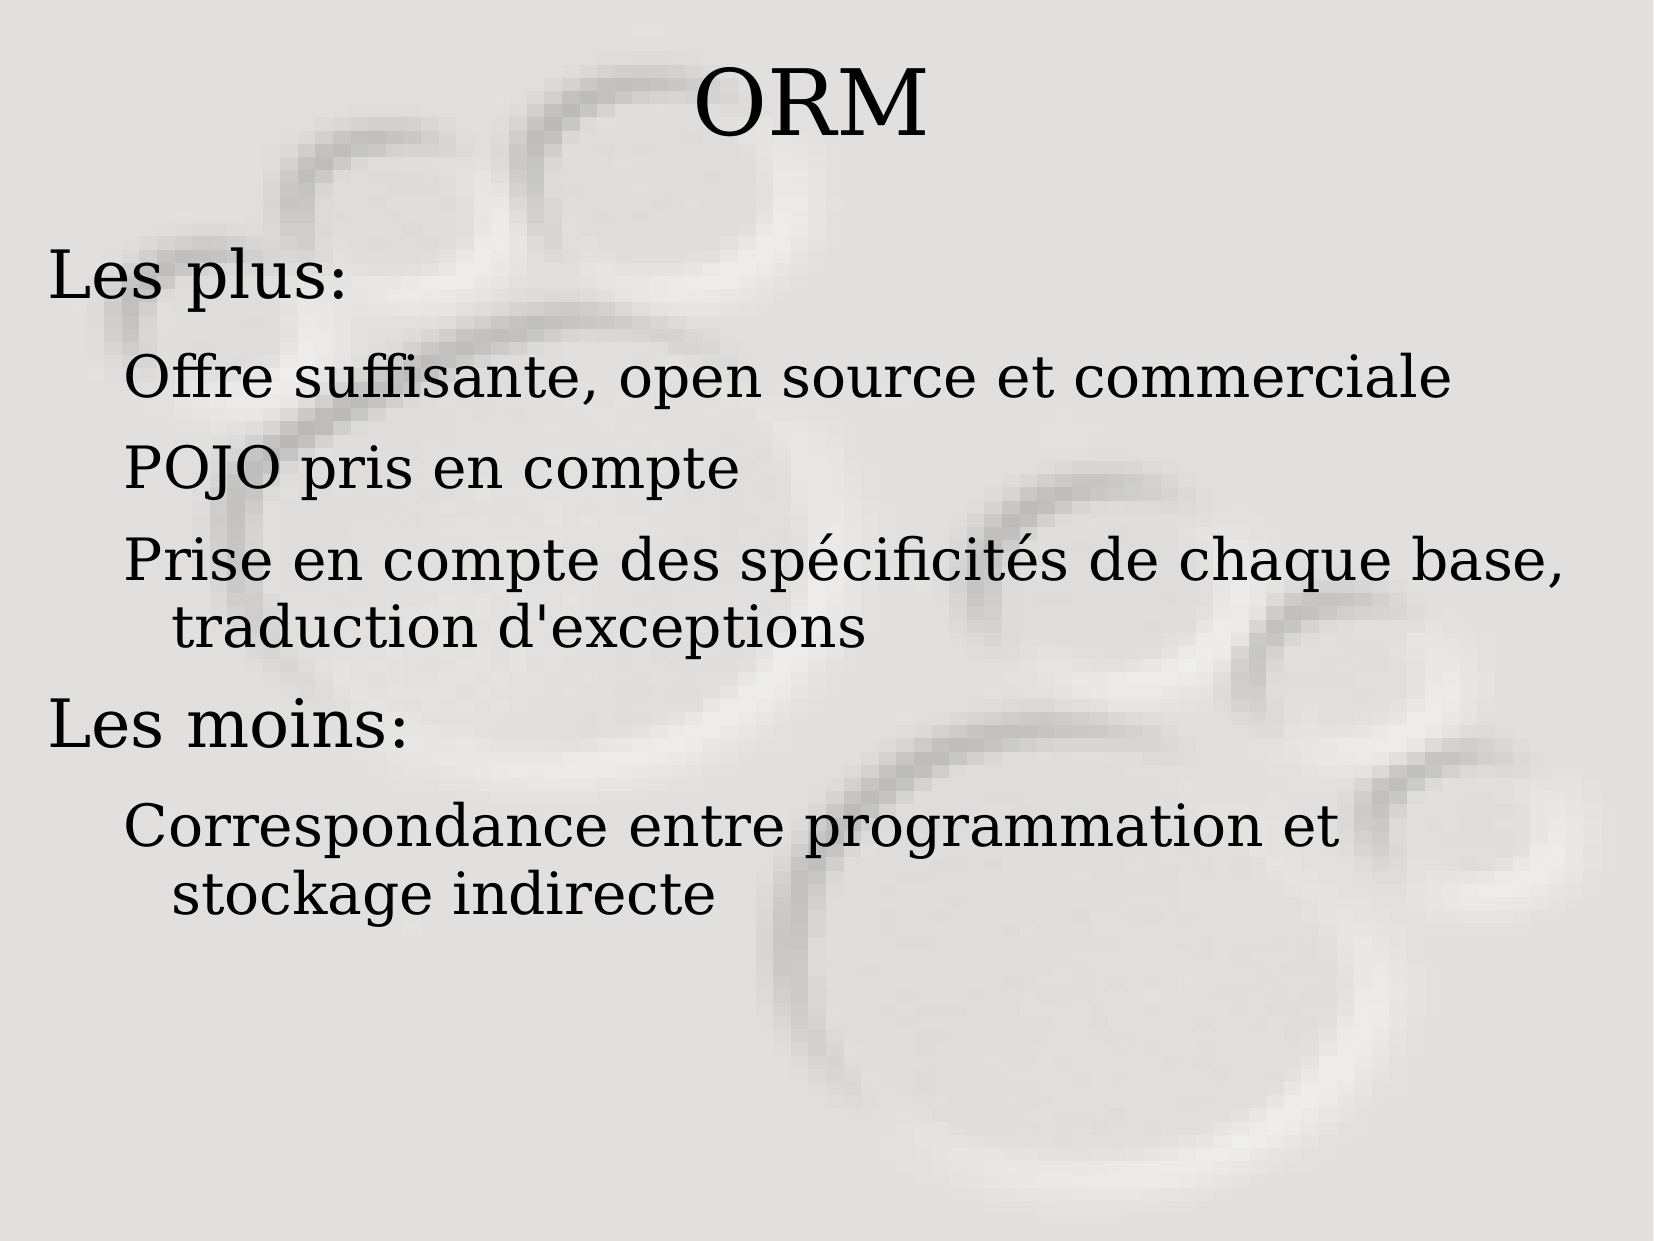

# ORM
Les plus:
Offre suffisante, open source et commerciale
POJO pris en compte
Prise en compte des spécificités de chaque base, traduction d'exceptions
Les moins:
Correspondance entre programmation et stockage indirecte